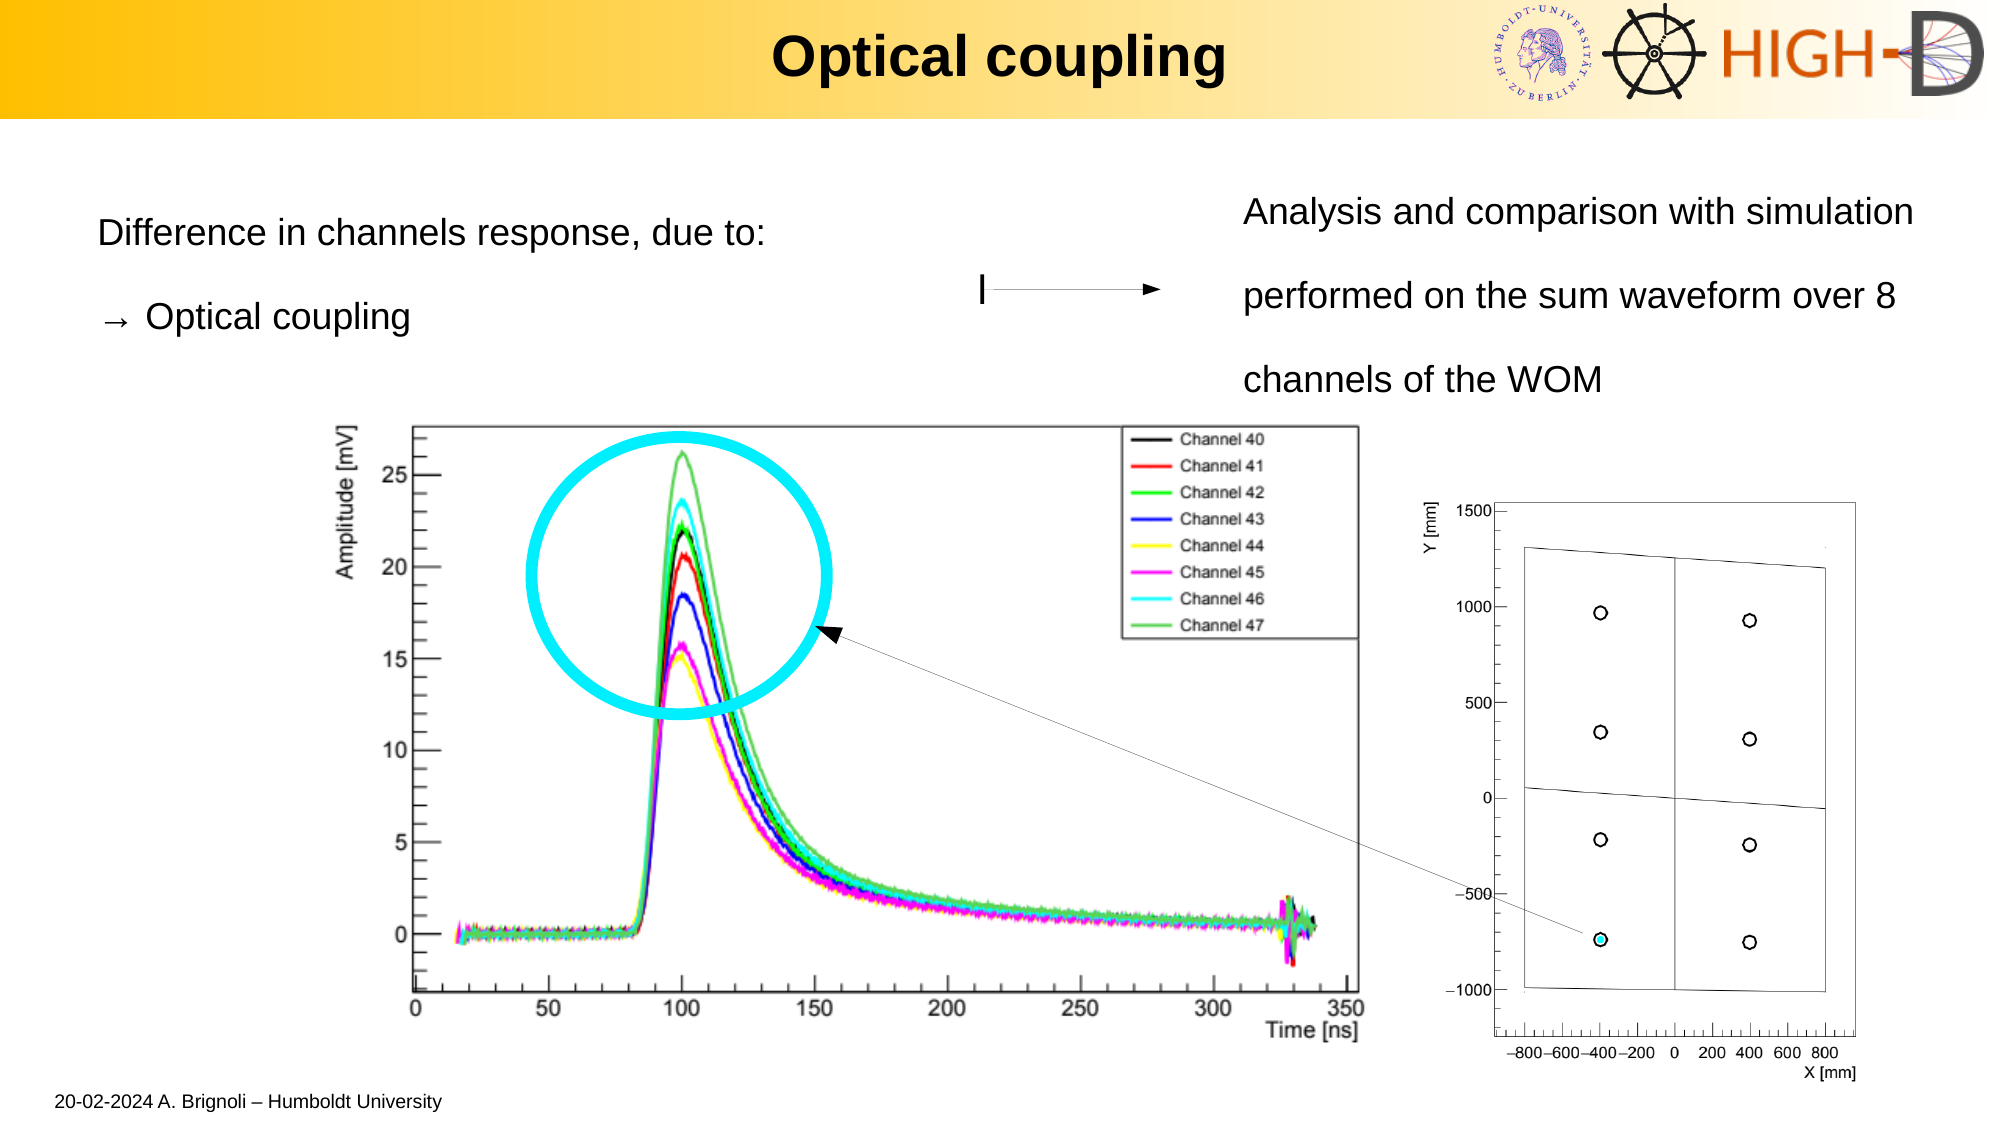

Optical coupling
Difference in channels response, due to:
→ Optical coupling
Analysis and comparison with simulation
performed on the sum waveform over 8
channels of the WOM
20-02-2024 A. Brignoli – Humboldt University